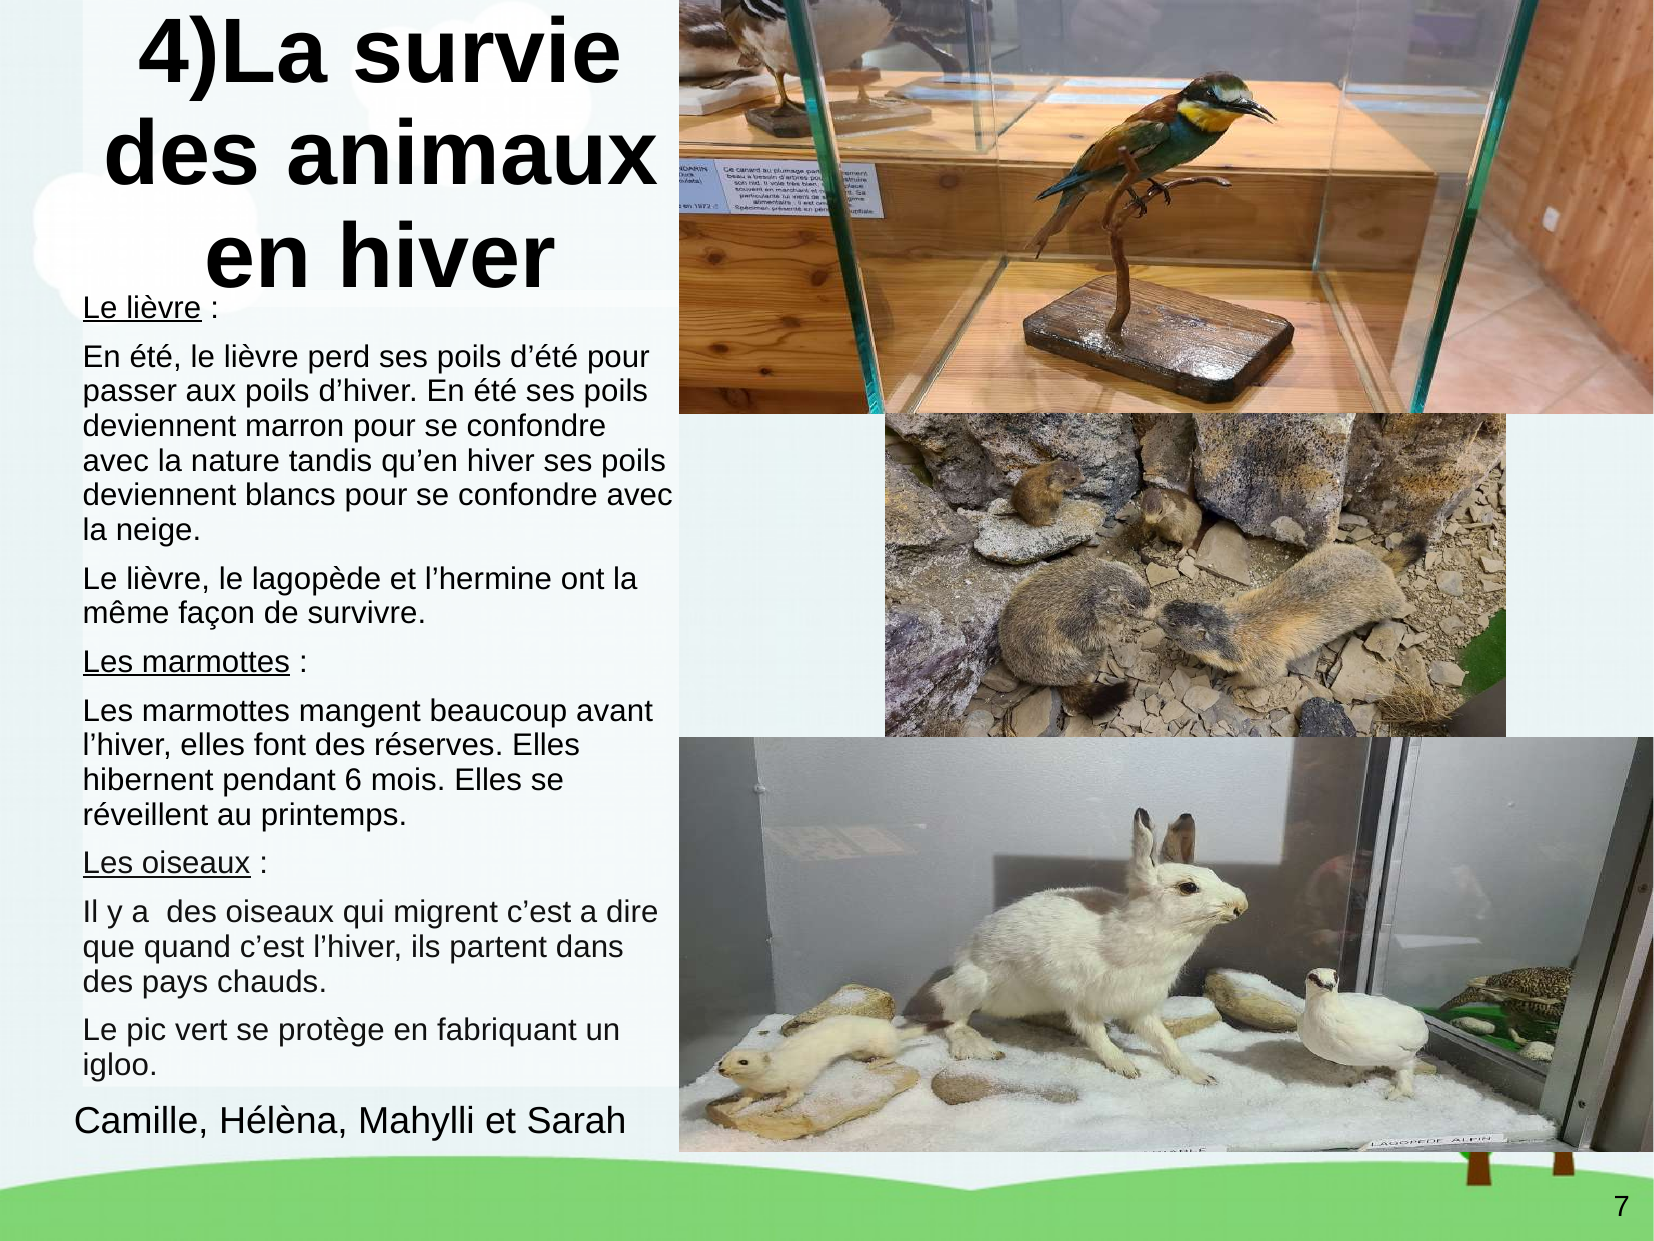

# 4)La survie des animaux en hiver
Le lièvre :
En été, le lièvre perd ses poils d’été pour passer aux poils d’hiver. En été ses poils deviennent marron pour se confondre avec la nature tandis qu’en hiver ses poils deviennent blancs pour se confondre avec la neige.
Le lièvre, le lagopède et l’hermine ont la même façon de survivre.
Les marmottes :
Les marmottes mangent beaucoup avant l’hiver, elles font des réserves. Elles hibernent pendant 6 mois. Elles se réveillent au printemps.
Les oiseaux :
Il y a des oiseaux qui migrent c’est a dire que quand c’est l’hiver, ils partent dans des pays chauds.
Le pic vert se protège en fabriquant un igloo.
Camille, Hélèna, Mahylli et Sarah
7